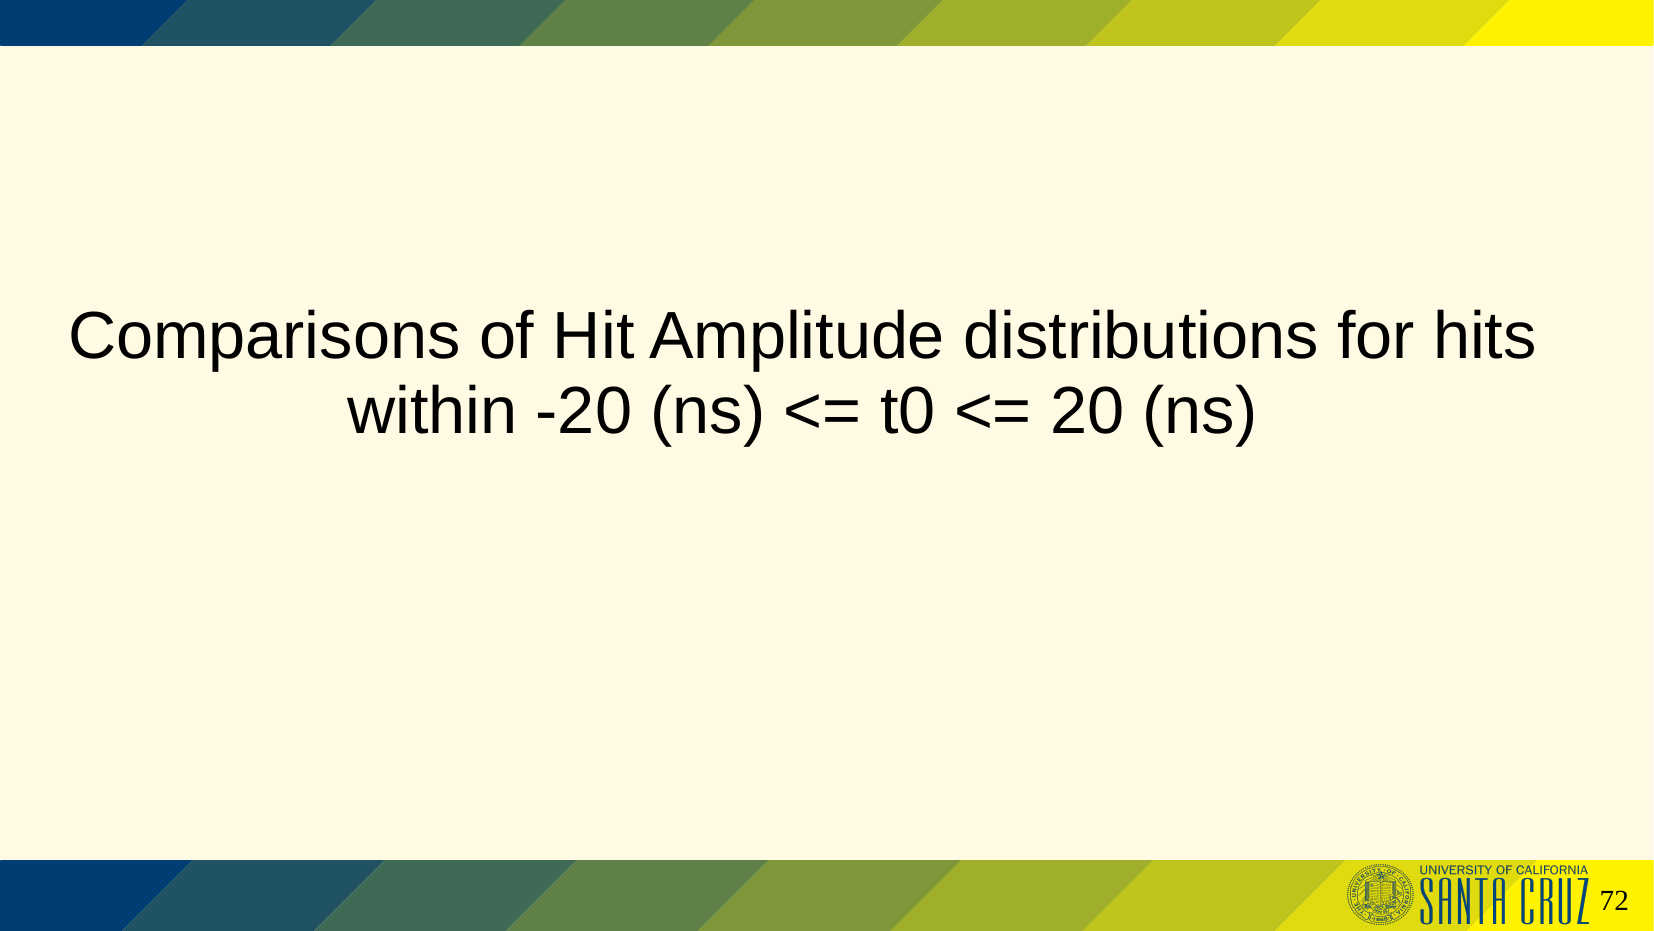

# Comparisons of Hit Amplitude distributions for hits within -20 (ns) <= t0 <= 20 (ns)
72